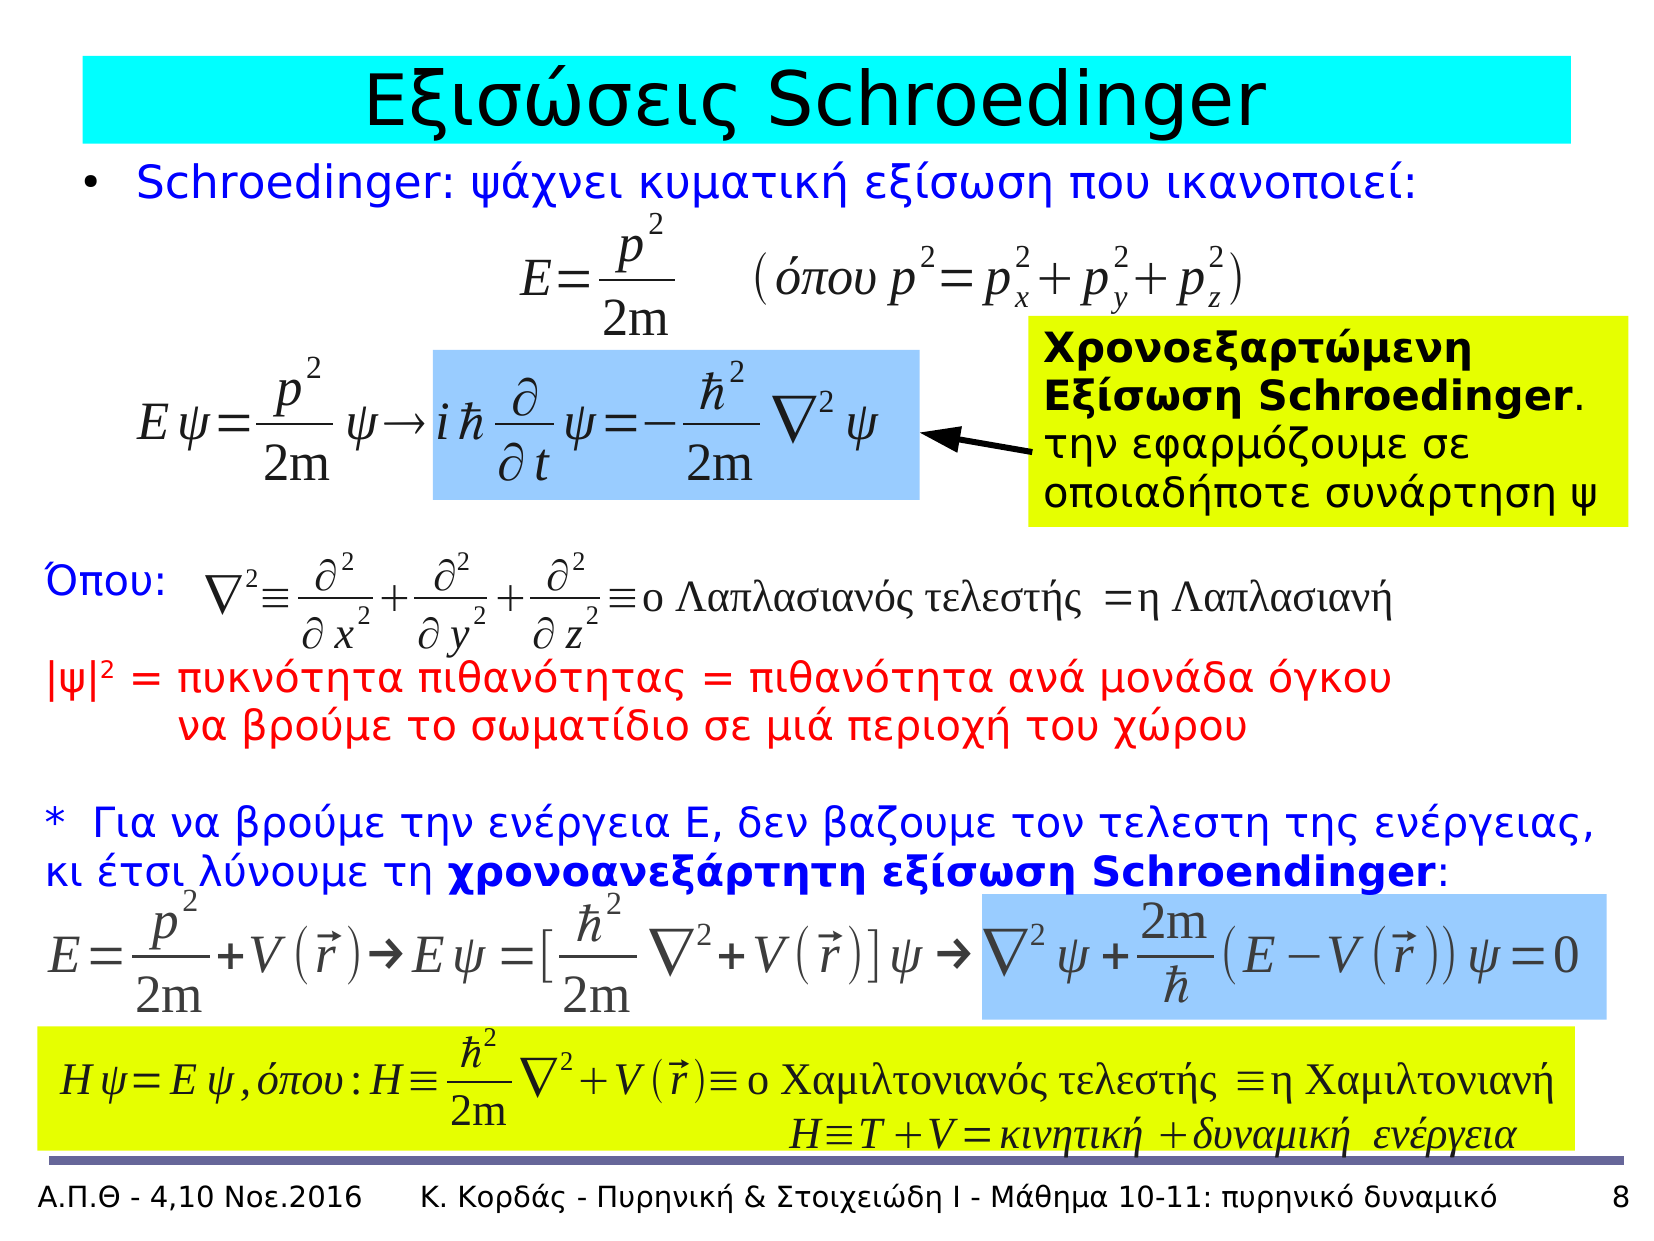

# Eξισώσεις Schroedinger
Schroedinger: ψάχνει κυματική εξίσωση που ικανοποιεί:
Χρονοεξαρτώμενη
Εξίσωση Schroedinger.
την εφαρμόζουμε σε οποιαδήποτε συνάρτηση ψ
Όπου:
|ψ|2 = πυκνότητα πιθανότητας = πιθανότητα ανά μονάδα όγκου
 να βρούμε το σωματίδιο σε μιά περιοχή του χώρου
* Για να βρούμε την ενέργεια Ε, δεν βαζουμε τον τελεστη της ενέργειας, κι έτσι λύνουμε τη χρονοανεξάρτητη εξίσωση Schroendinger:
Α.Π.Θ - 4,10 Νοε.2016
Κ. Κορδάς - Πυρηνική & Στοιχειώδη Ι - Μάθημα 10-11: πυρηνικό δυναμικό
8